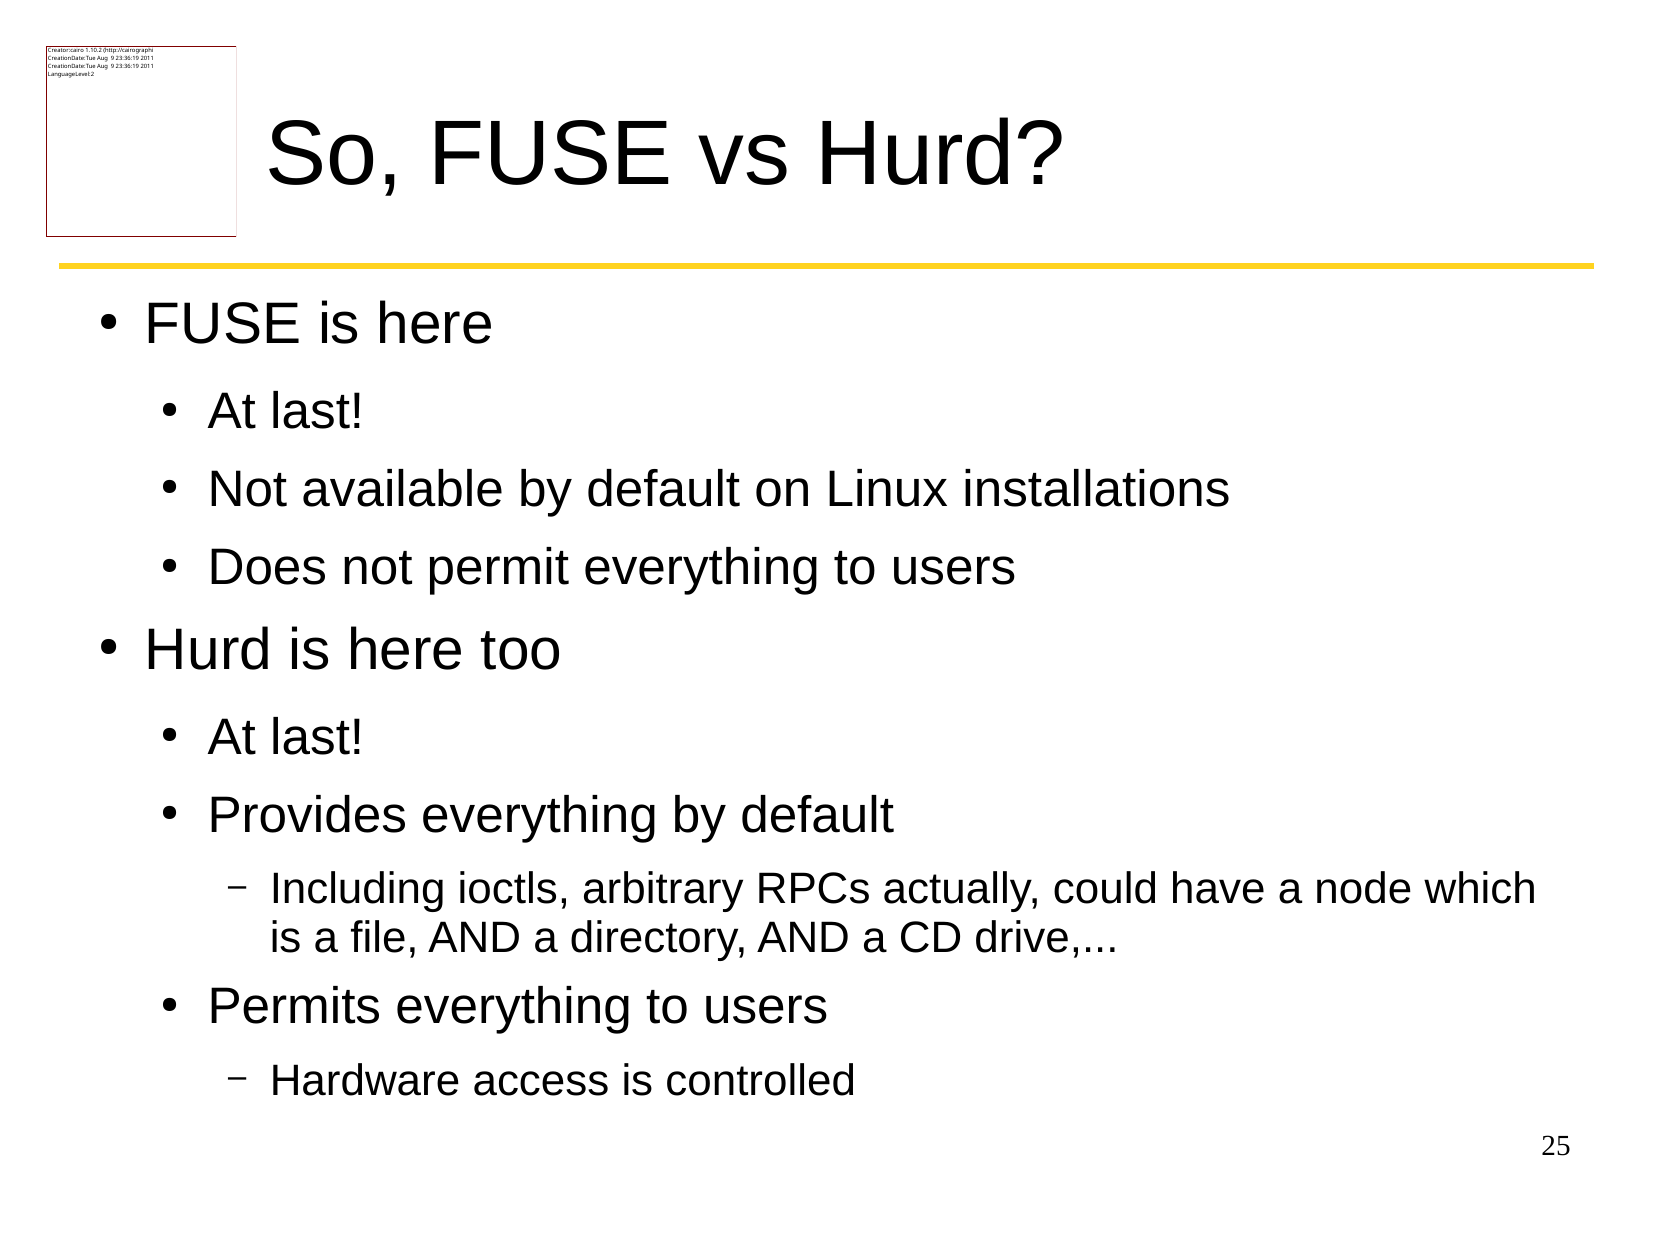

# So, FUSE vs Hurd?
FUSE is here
At last!
Not available by default on Linux installations
Does not permit everything to users
Hurd is here too
At last!
Provides everything by default
Including ioctls, arbitrary RPCs actually, could have a node which is a file, AND a directory, AND a CD drive,...
Permits everything to users
Hardware access is controlled
25